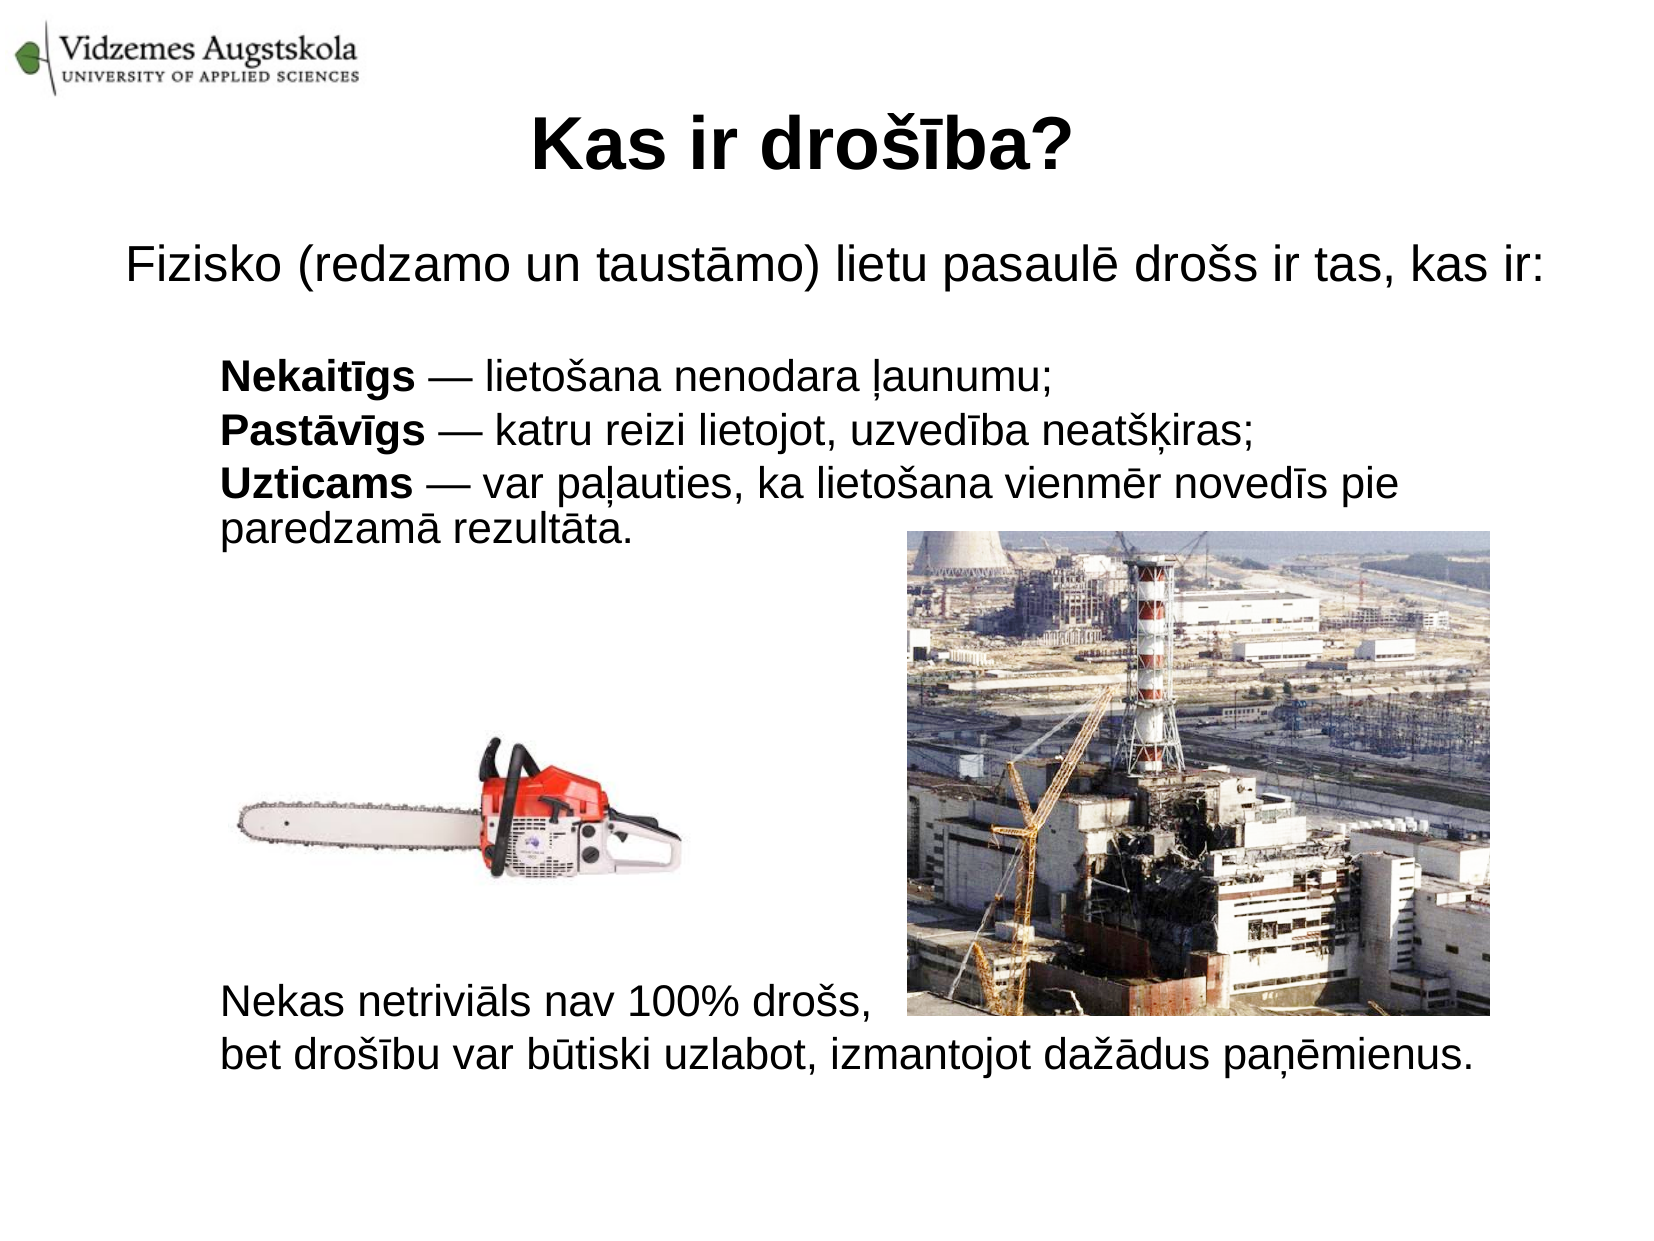

# Kas ir drošība?
Fizisko (redzamo un taustāmo) lietu pasaulē drošs ir tas, kas ir:
Nekaitīgs — lietošana nenodara ļaunumu;
Pastāvīgs — katru reizi lietojot, uzvedība neatšķiras;
Uzticams — var paļauties, ka lietošana vienmēr novedīs pie paredzamā rezultāta.
Nekas netriviāls nav 100% drošs,
bet drošību var būtiski uzlabot, izmantojot dažādus paņēmienus.